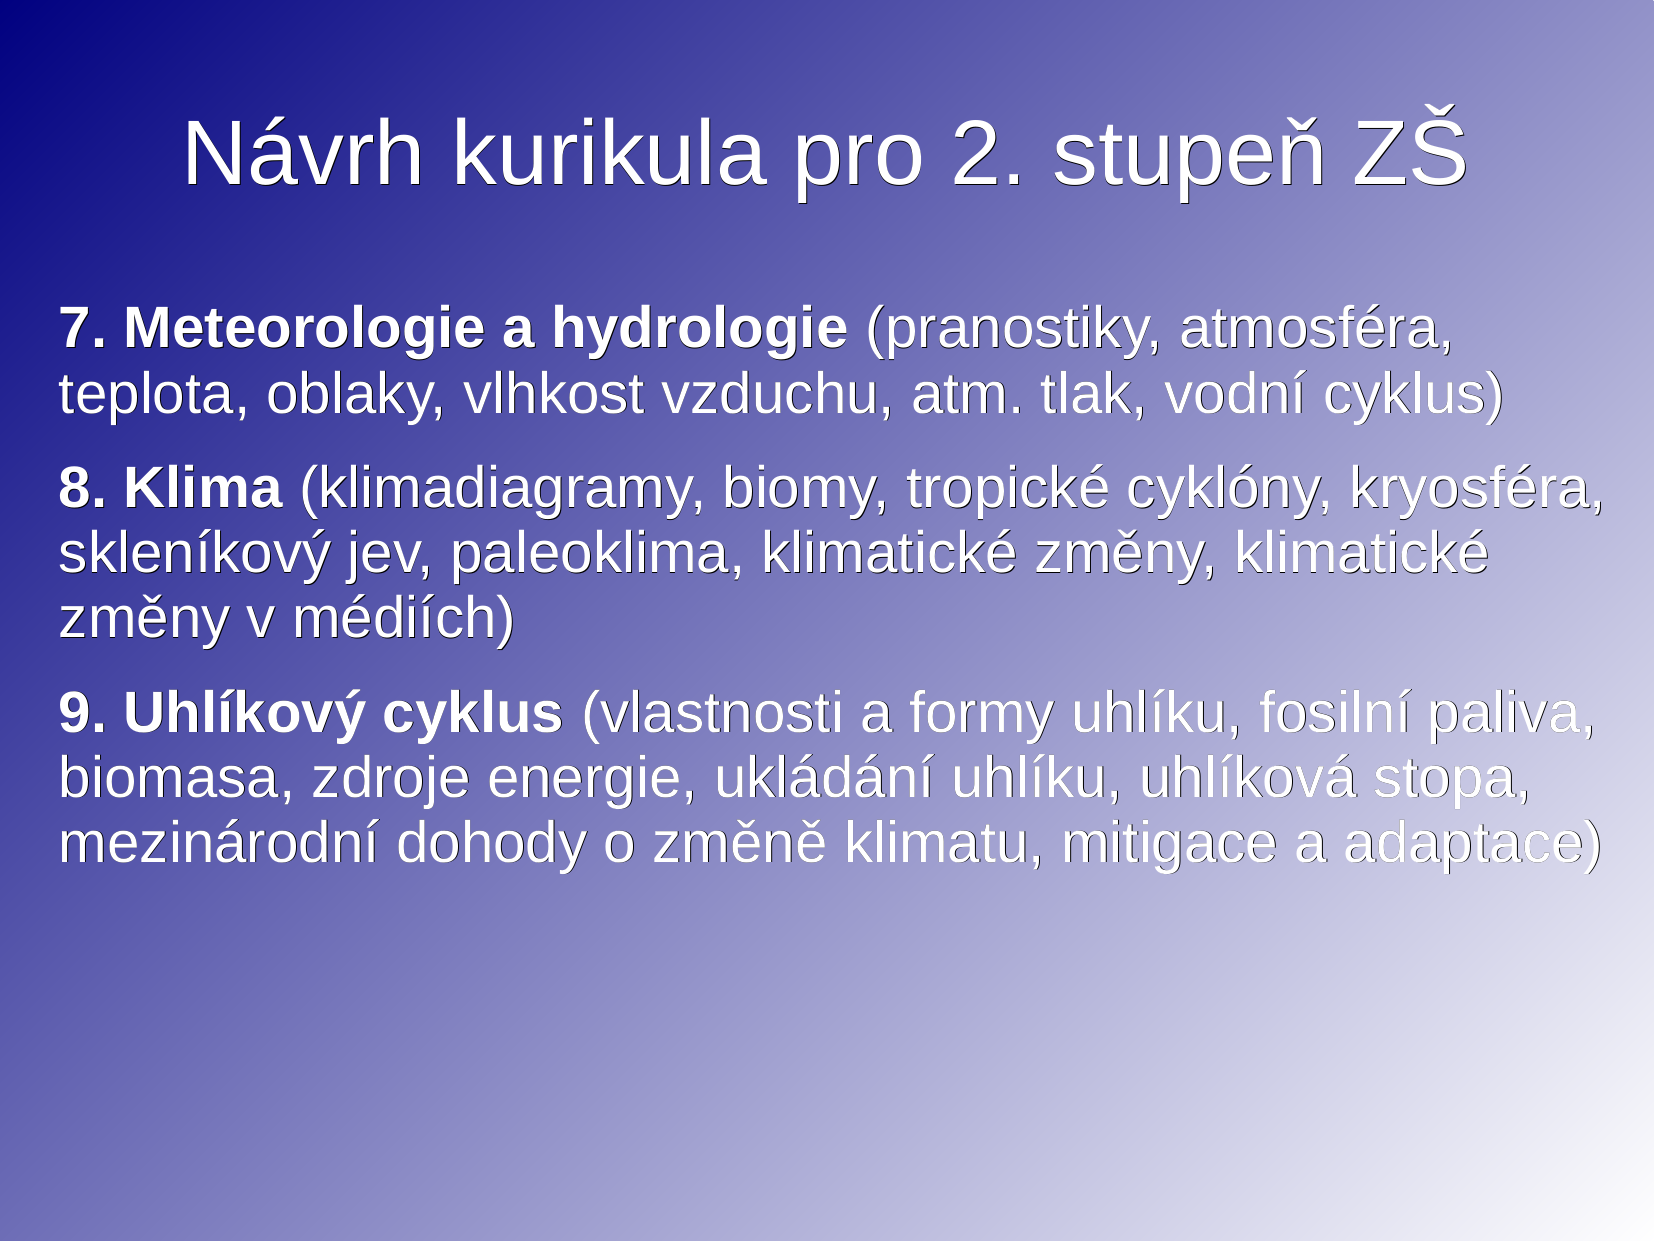

# Návrh kurikula pro 2. stupeň ZŠ
7. Meteorologie a hydrologie (pranostiky, atmosféra, teplota, oblaky, vlhkost vzduchu, atm. tlak, vodní cyklus)
8. Klima (klimadiagramy, biomy, tropické cyklóny, kryosféra, skleníkový jev, paleoklima, klimatické změny, klimatické změny v médiích)
9. Uhlíkový cyklus (vlastnosti a formy uhlíku, fosilní paliva, biomasa, zdroje energie, ukládání uhlíku, uhlíková stopa, mezinárodní dohody o změně klimatu, mitigace a adaptace)